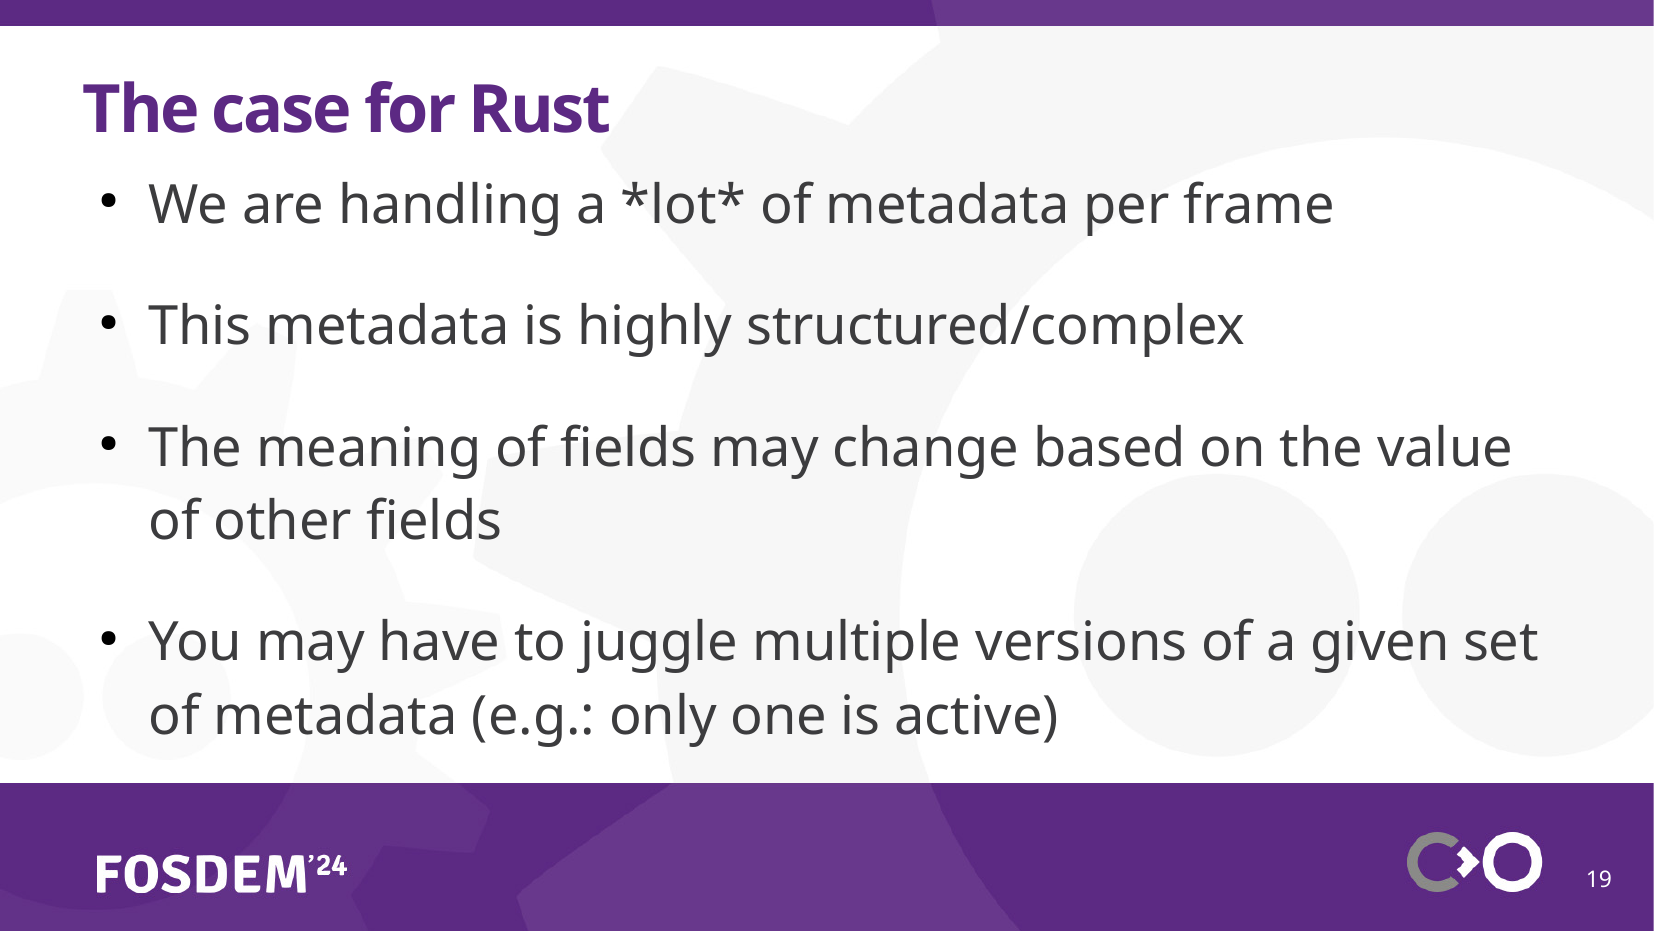

# The case for Rust
We are handling a *lot* of metadata per frame
This metadata is highly structured/complex
The meaning of fields may change based on the value of other fields
You may have to juggle multiple versions of a given set of metadata (e.g.: only one is active)